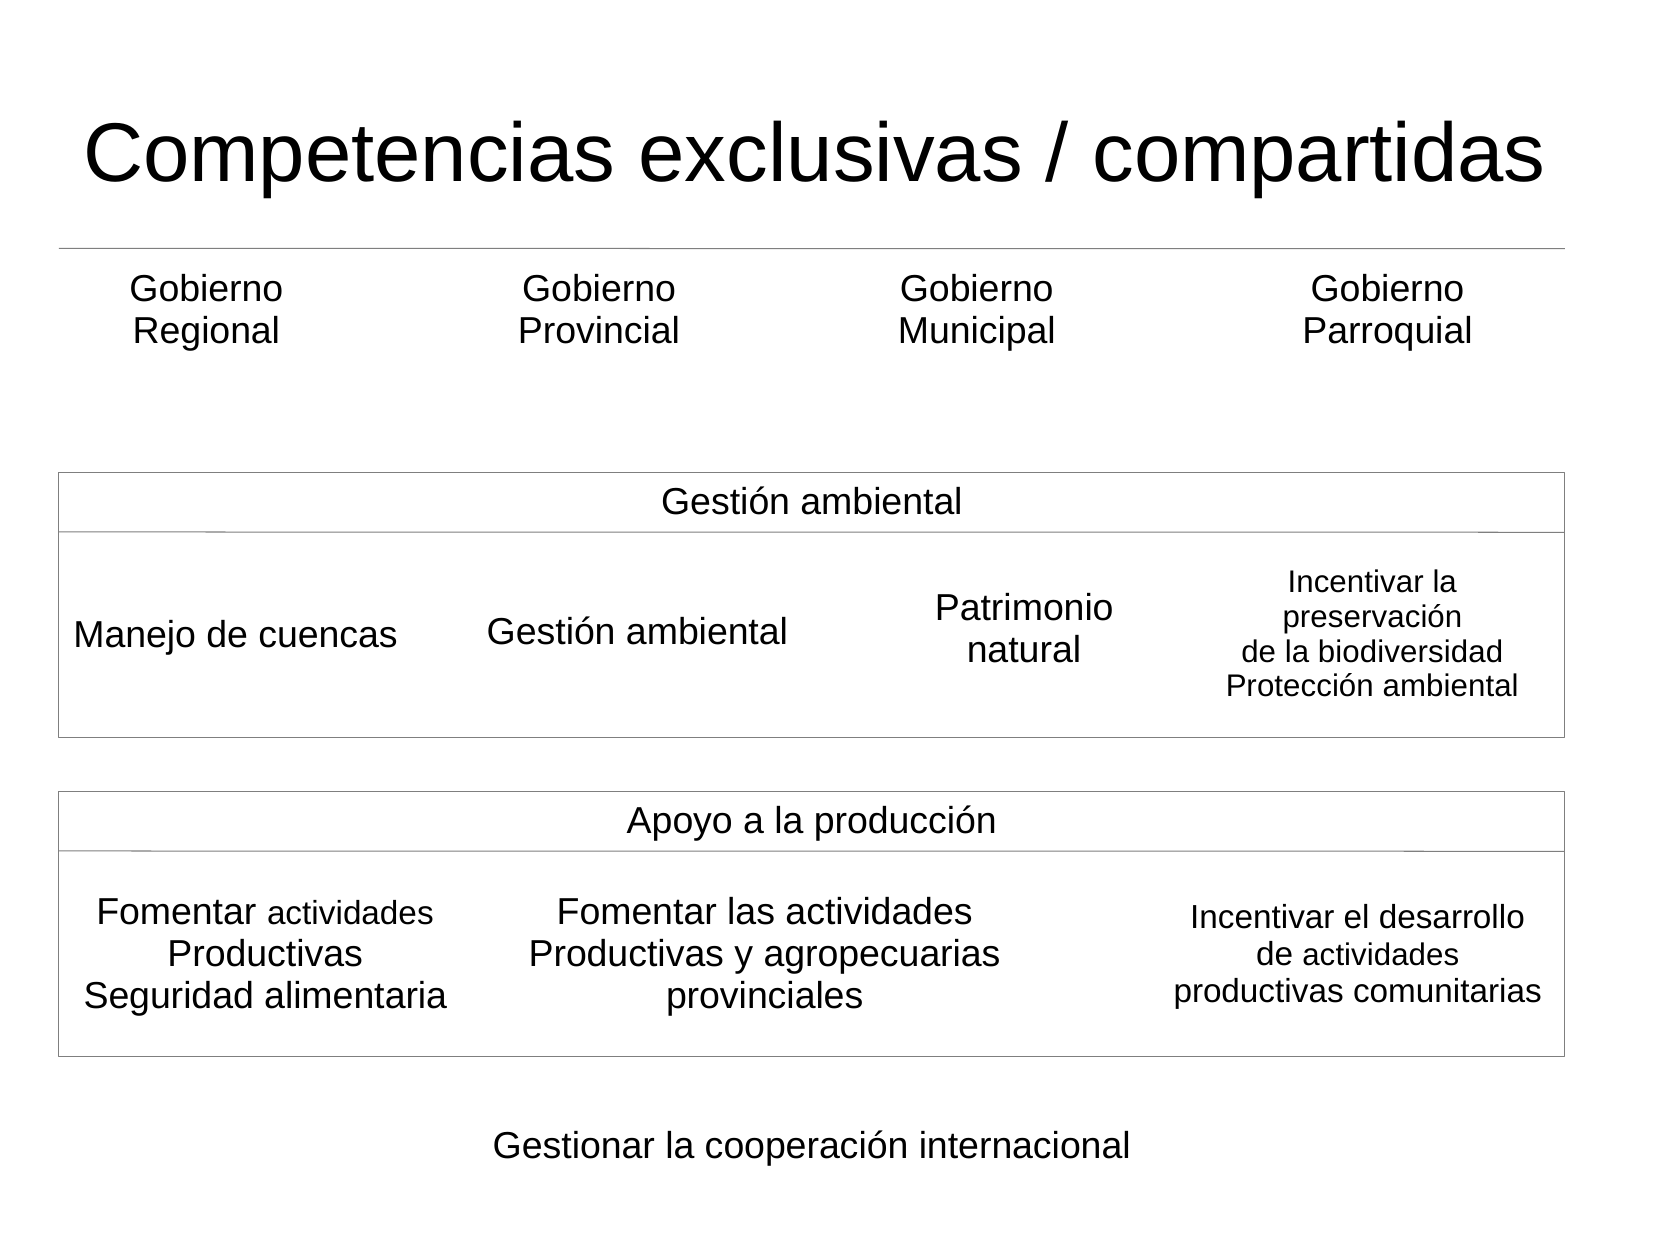

Competencias exclusivas / compartidas
Gobierno
Provincial
Gobierno Municipal
Gobierno Regional
Gobierno Parroquial
Gestión ambiental
Gestión ambiental
Patrimonio natural
Incentivar la preservación
de la biodiversidad
Protección ambiental
Manejo de cuencas
Apoyo a la producción
Fomentar las actividades
Productivas y agropecuarias
provinciales
Fomentar actividades
Productivas
Seguridad alimentaria
Incentivar el desarrollo
de actividades
productivas comunitarias
Gestionar la cooperación internacional